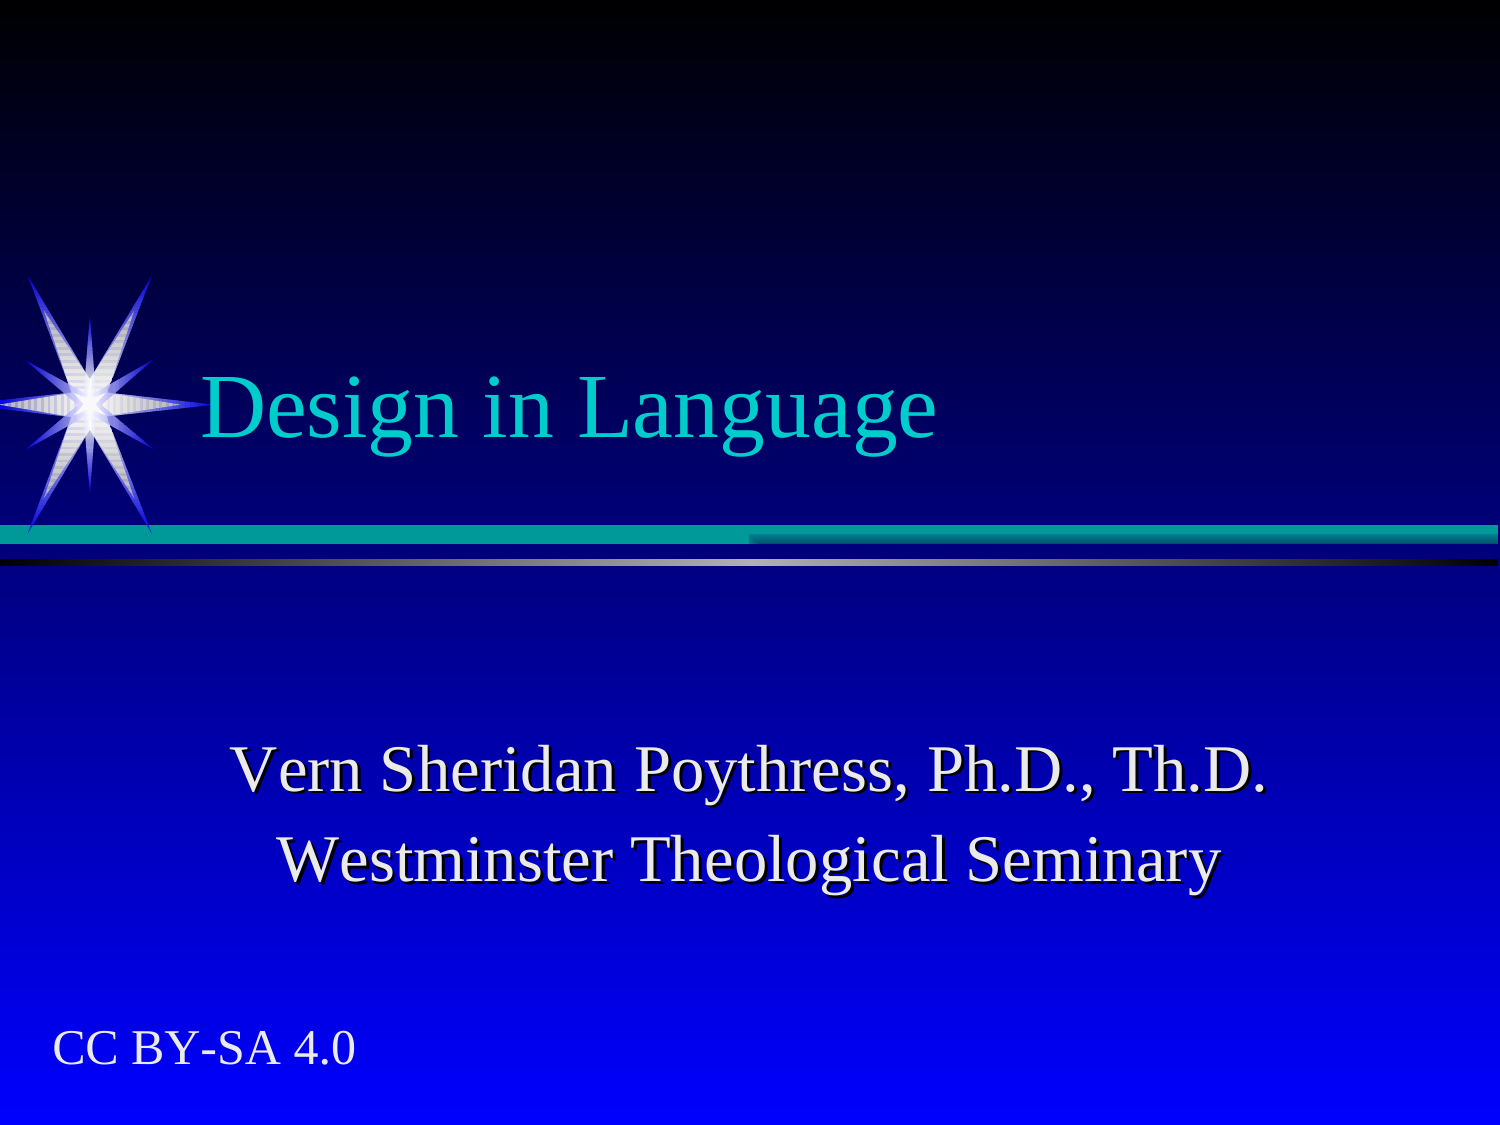

# Design in Language
Vern Sheridan Poythress, Ph.D., Th.D.
Westminster Theological Seminary
CC BY-SA 4.0